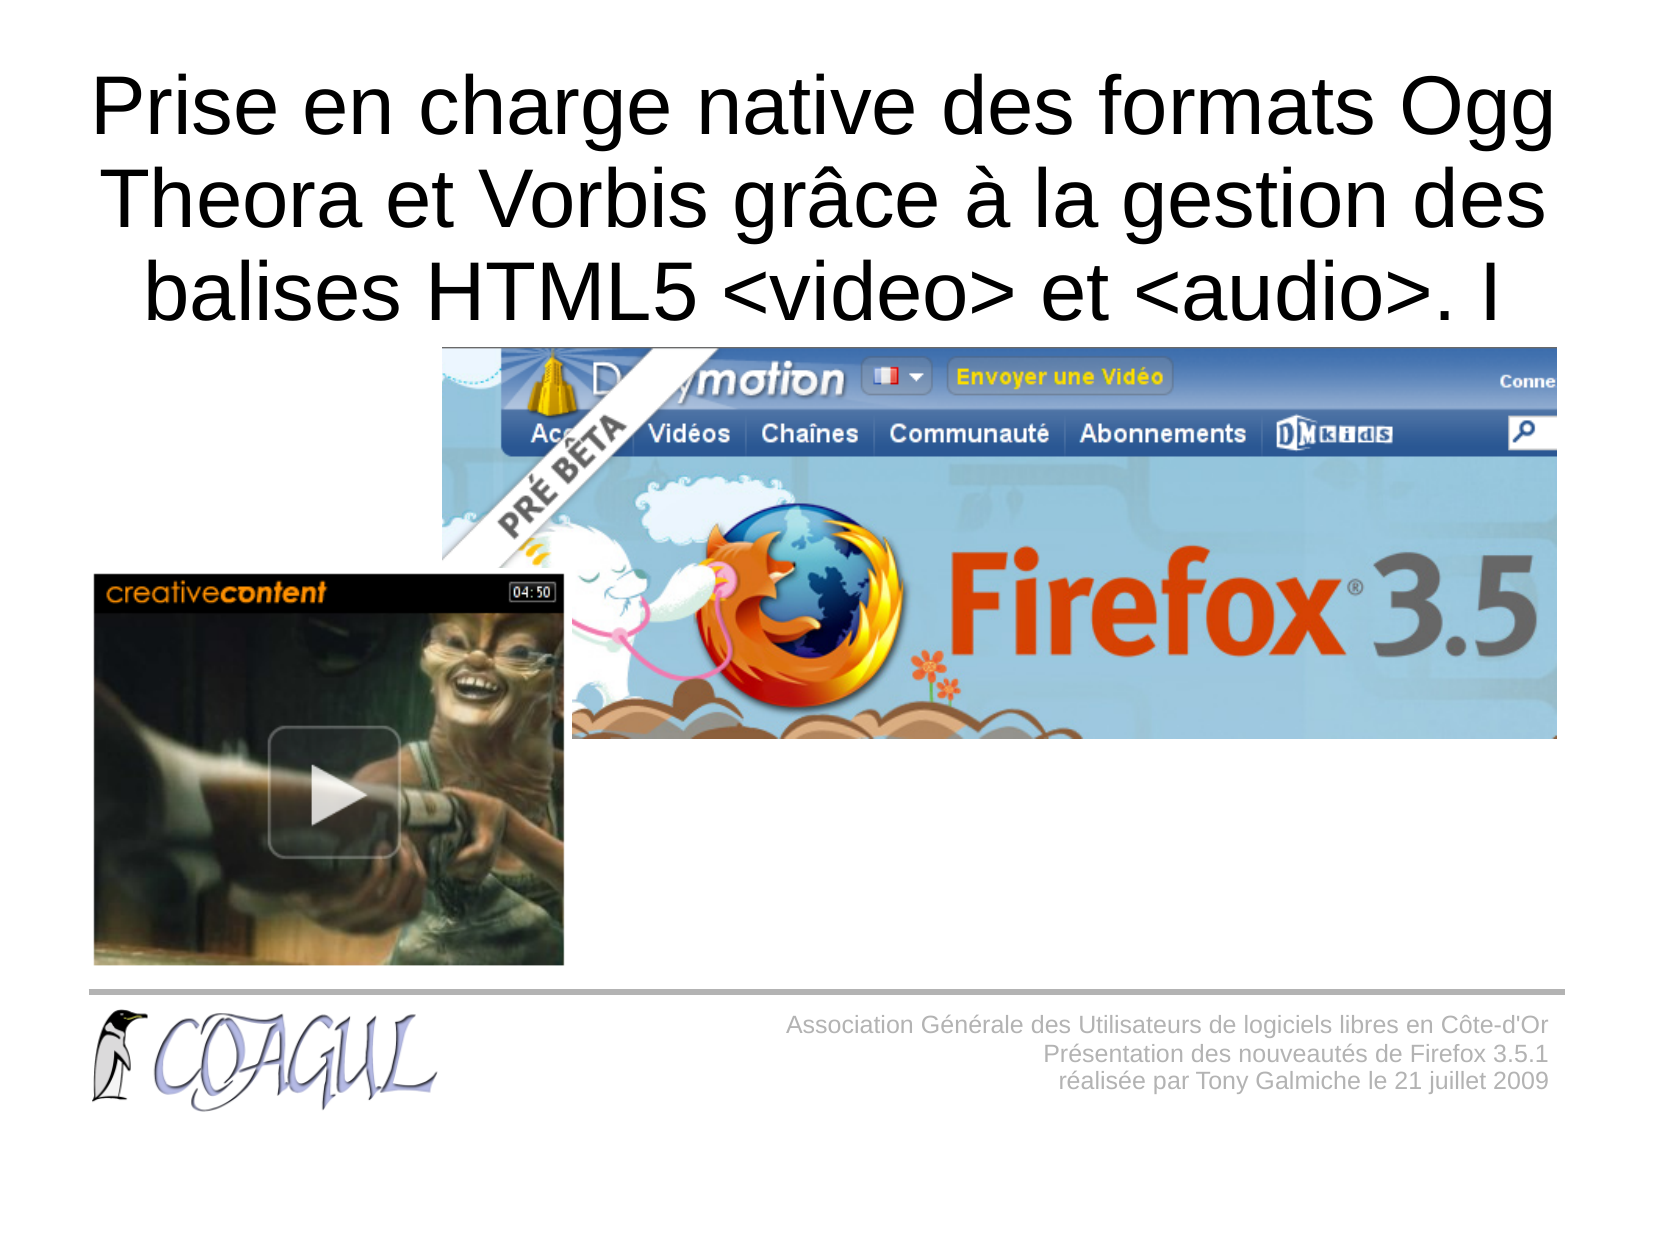

# Prise en charge native des formats Ogg Theora et Vorbis grâce à la gestion des balises HTML5 <video> et <audio>. I